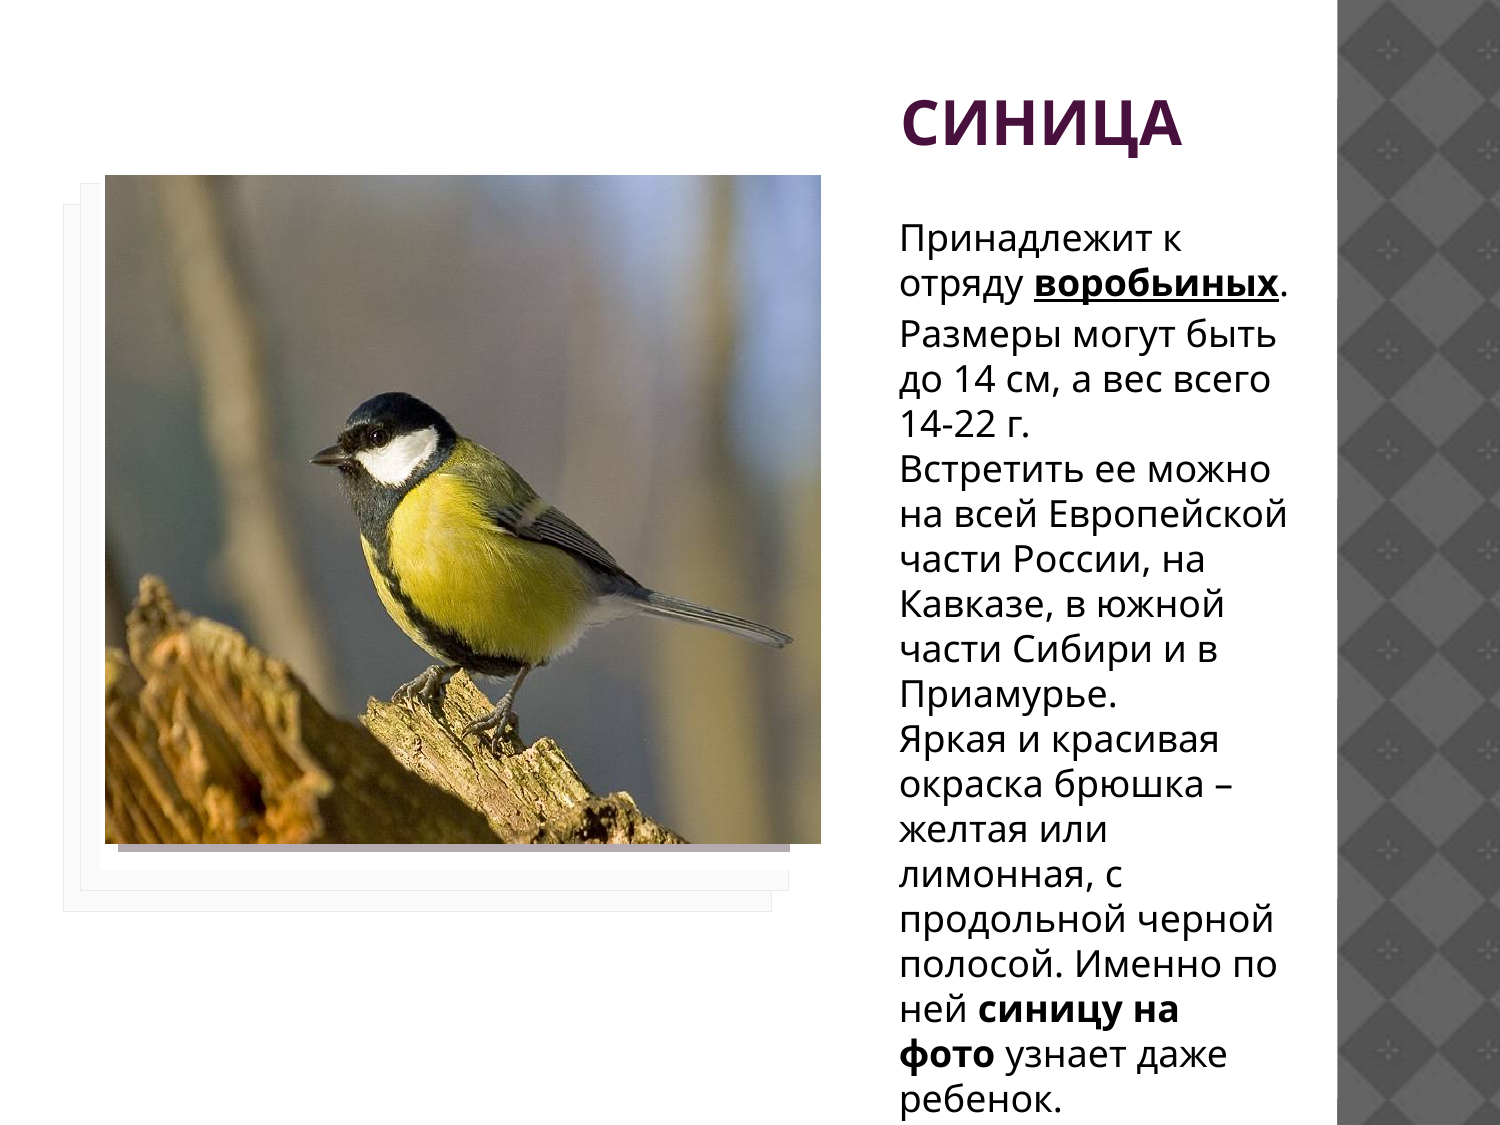

СИНИЦА
Вставка рисунка
Принадлежит к отряду воробьиных. Размеры могут быть до 14 см, а вес всего 14-22 г.
Встретить ее можно на всей Европейской части России, на Кавказе, в южной части Сибири и в Приамурье.
Яркая и красивая окраска брюшка – желтая или лимонная, с продольной черной полосой. Именно по ней синицу на фото узнает даже ребенок.